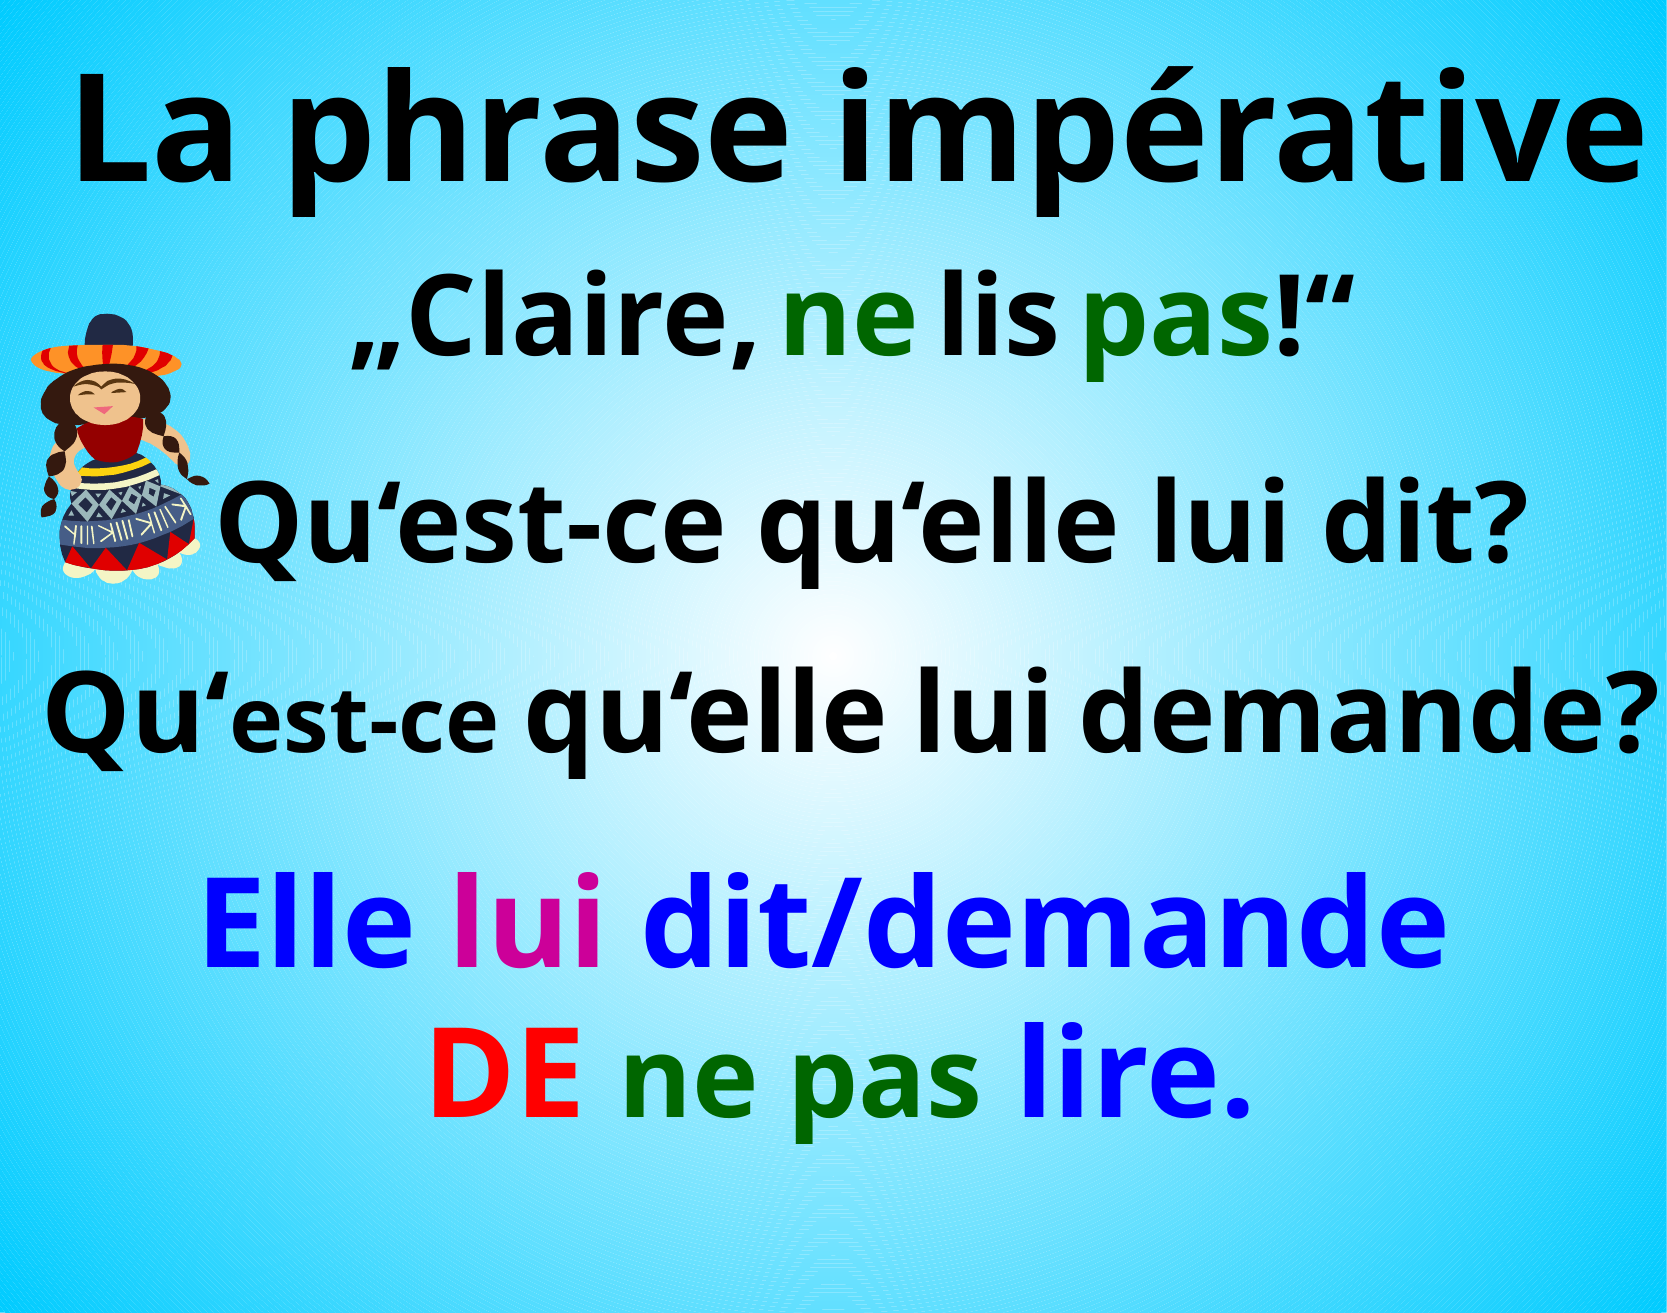

La phrase impérative
„Claire, ne lis pas!“
Qu‘est-ce qu‘elle lui dit?
Qu‘est-ce qu‘elle lui demande?
Elle lui dit/demande
DE ne pas lire.